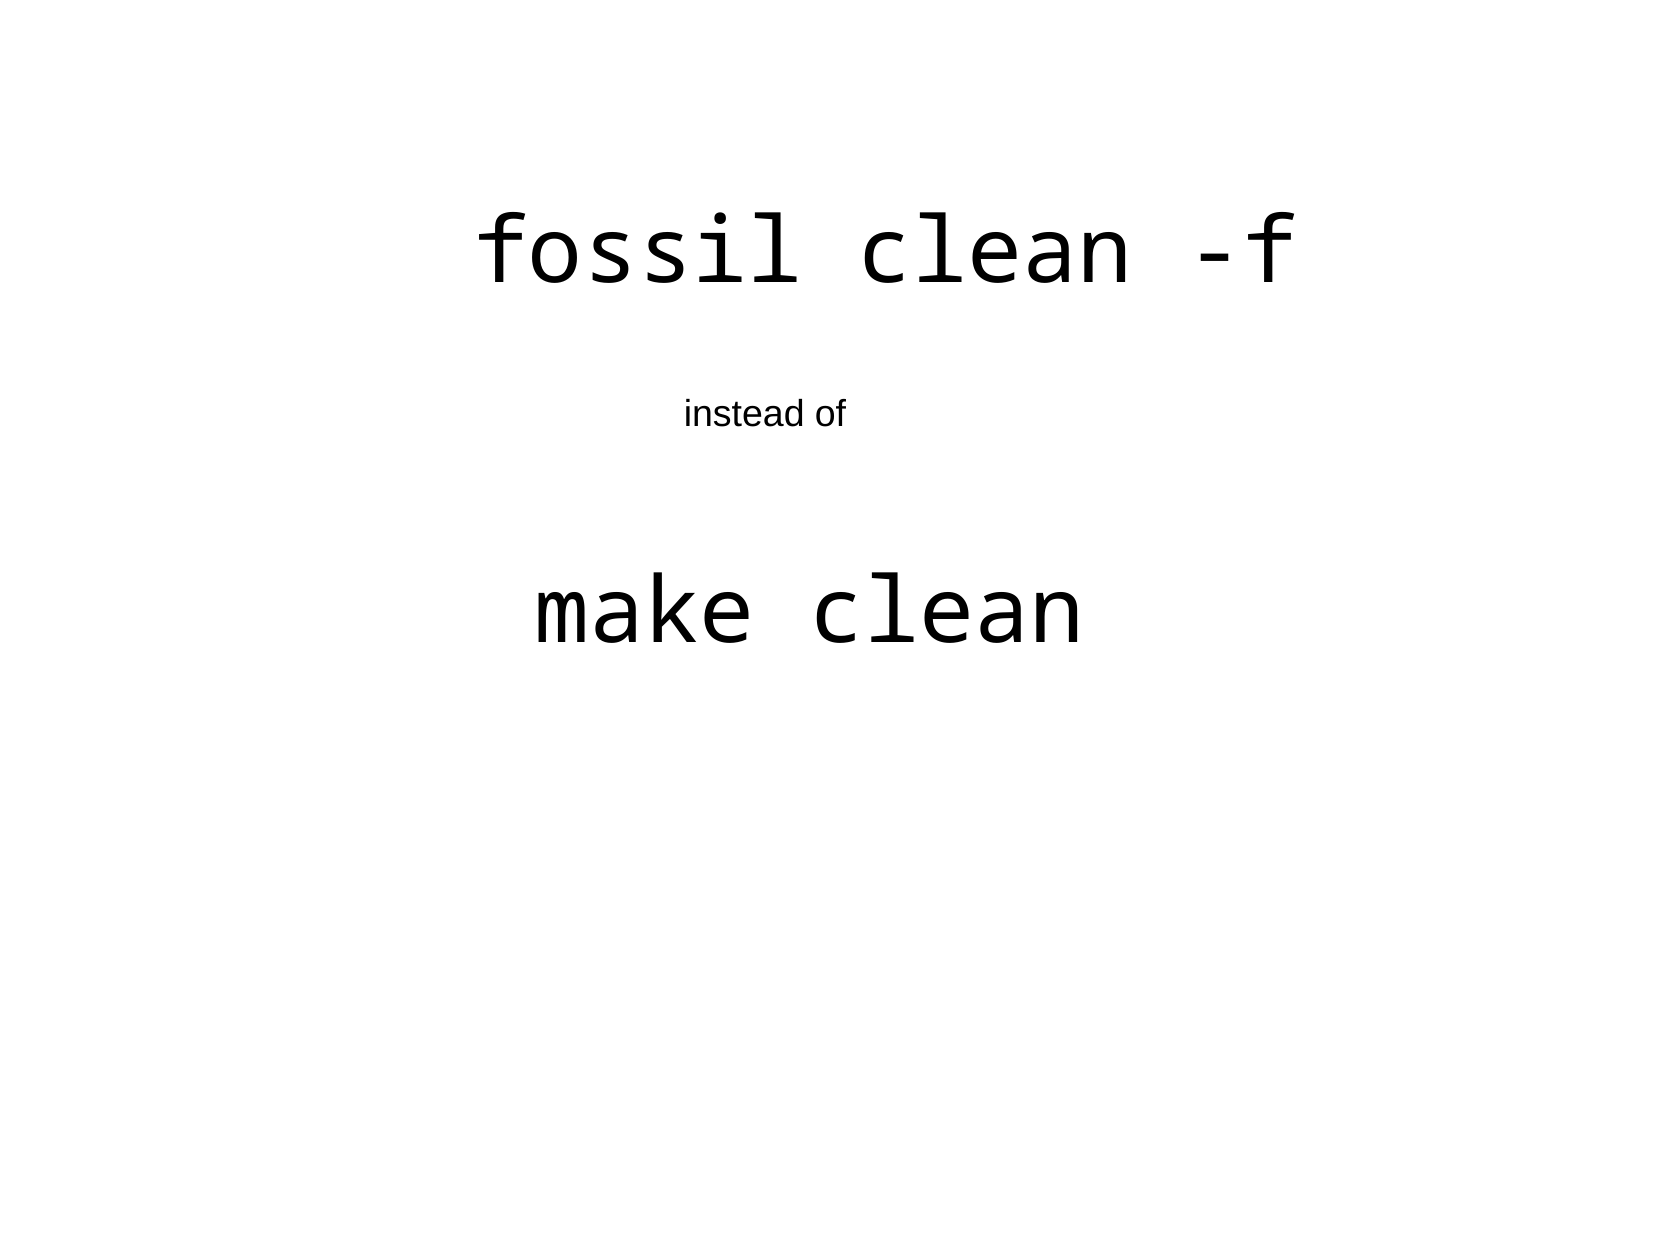

fossil clean -f
instead of
make clean